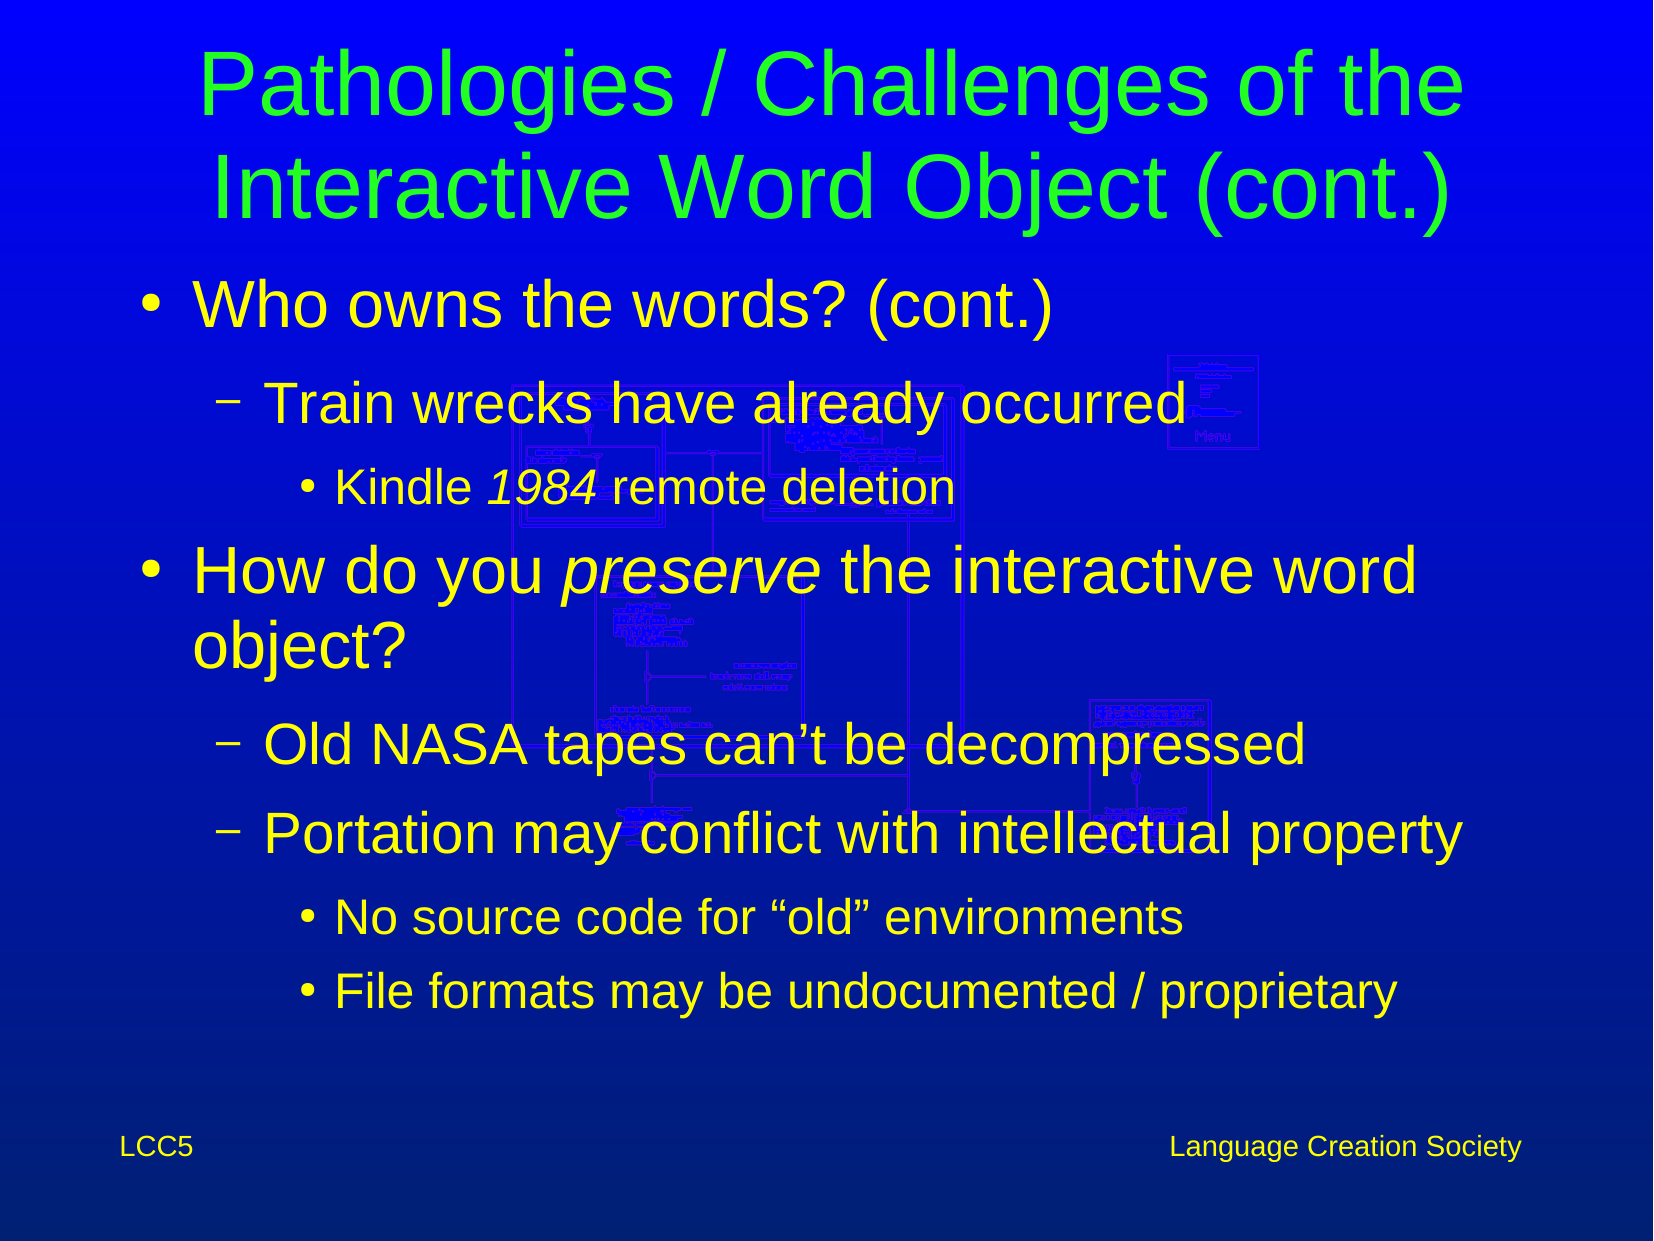

# Pathologies / Challenges of the Interactive Word Object (cont.)
Who owns the words? (cont.)
Train wrecks have already occurred
Kindle 1984 remote deletion
How do you preserve the interactive word object?
Old NASA tapes can’t be decompressed
Portation may conflict with intellectual property
No source code for “old” environments
File formats may be undocumented / proprietary